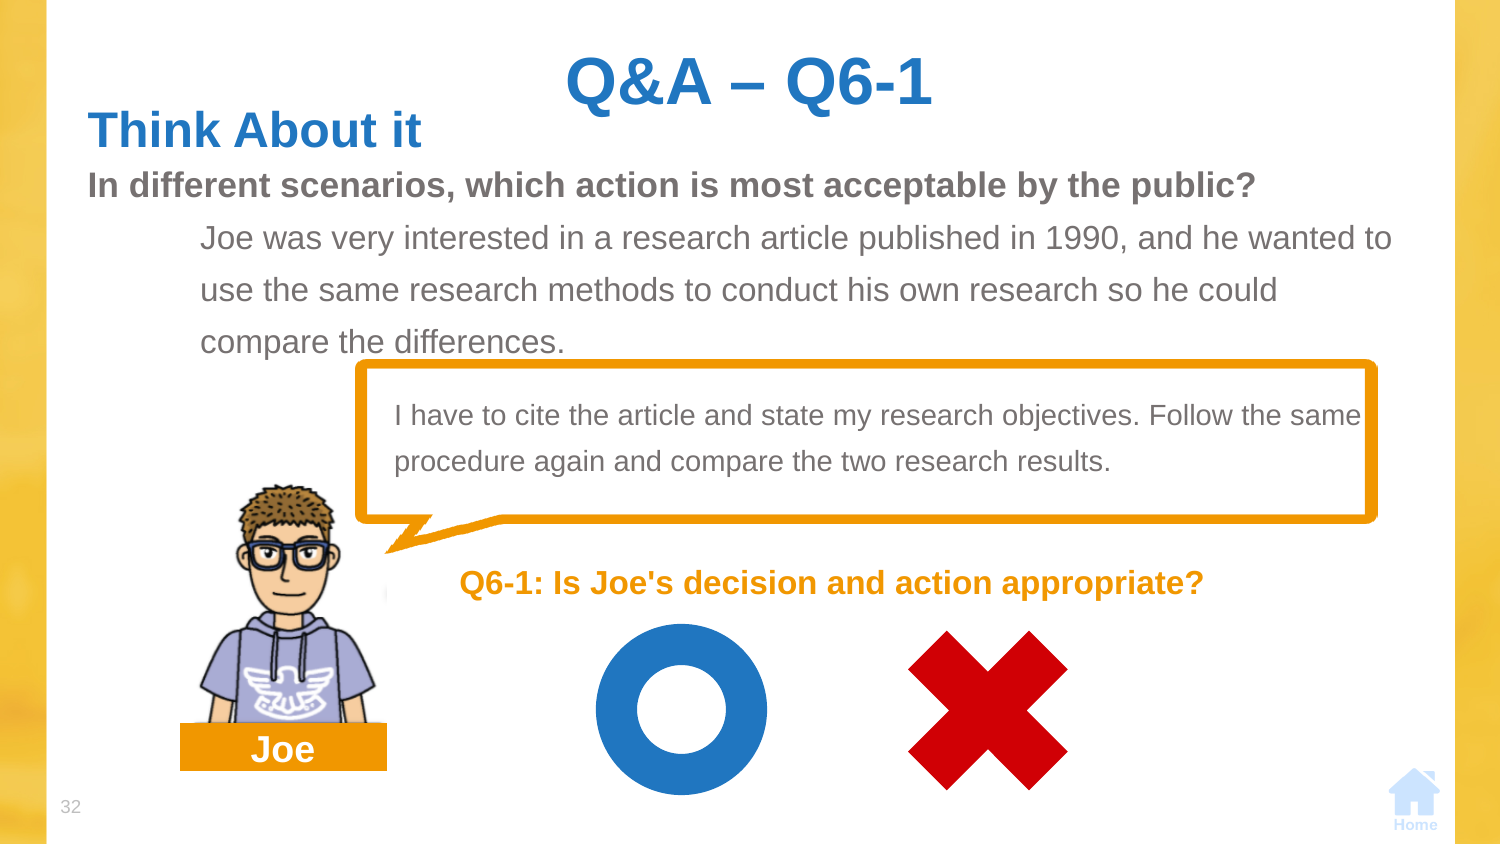

# Q&A – Q6-1
Think About it
In different scenarios, which action is most acceptable by the public?
Joe was very interested in a research article published in 1990, and he wanted to use the same research methods to conduct his own research so he could compare the differences.
I have to cite the article and state my research objectives. Follow the same procedure again and compare the two research results.
Q6-1: Is Joe's decision and action appropriate?
Joe
31